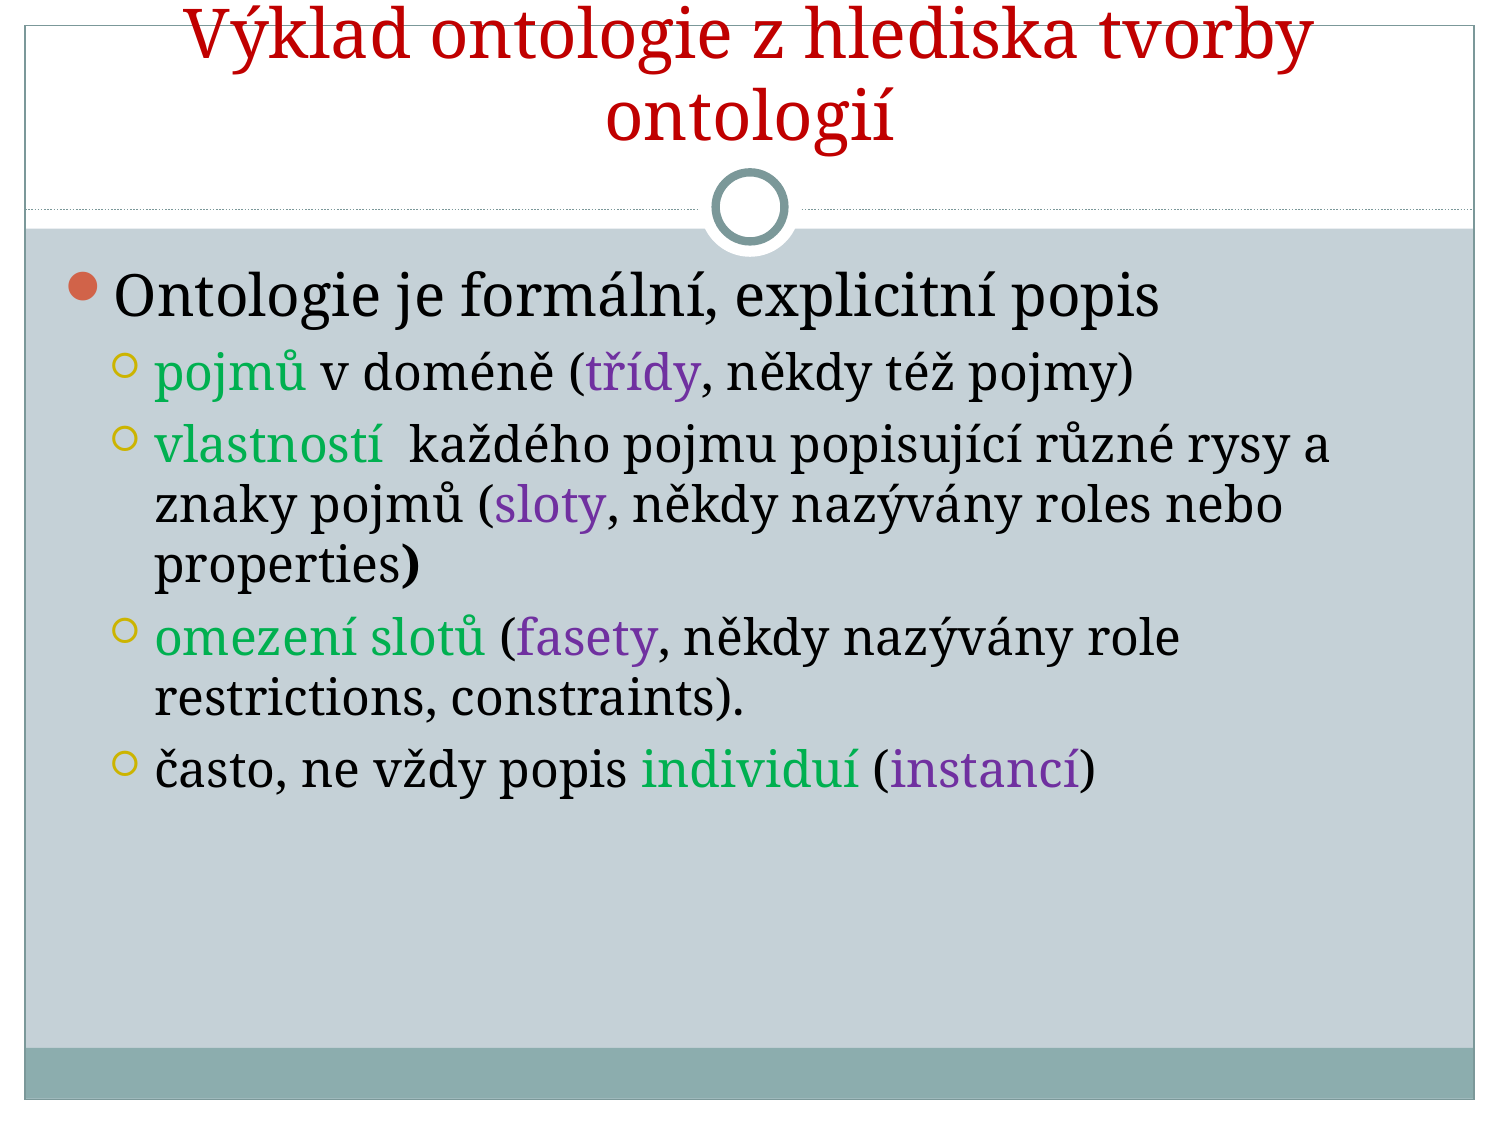

# Výklad ontologie z hlediska tvorby ontologií
Ontologie je formální, explicitní popis
pojmů v doméně (třídy, někdy též pojmy)
vlastností každého pojmu popisující různé rysy a znaky pojmů (sloty, někdy nazývány roles nebo properties)
omezení slotů (fasety, někdy nazývány role restrictions, constraints).
často, ne vždy popis individuí (instancí)